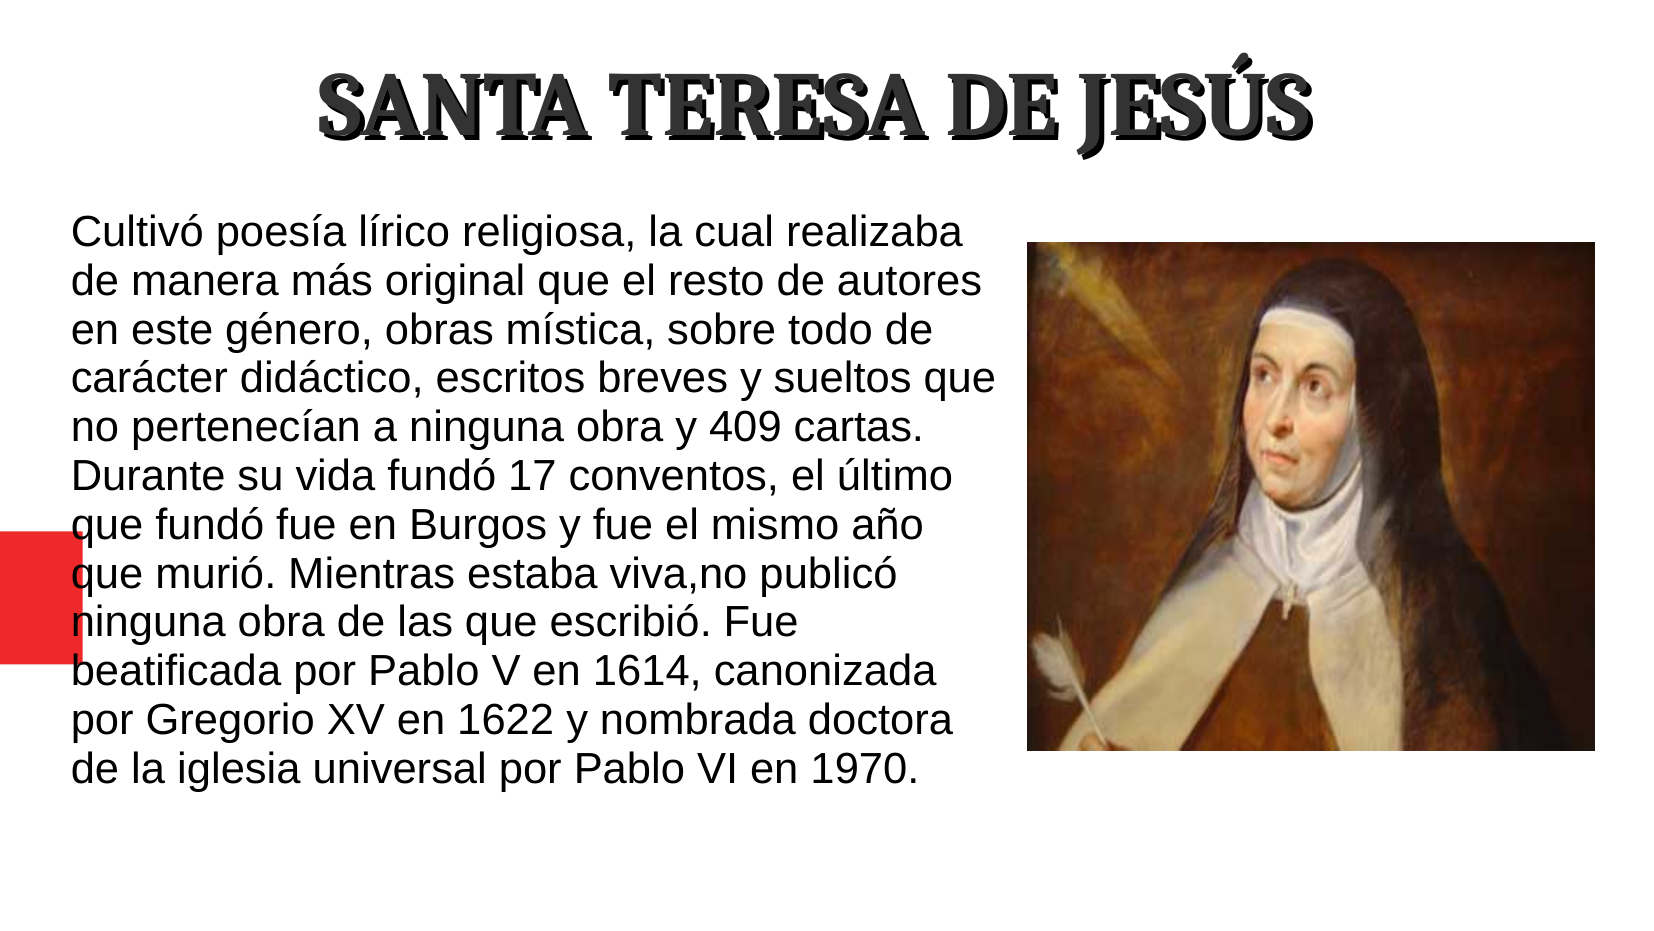

# SANTA TERESA DE JESÚS
Cultivó poesía lírico religiosa, la cual realizaba de manera más original que el resto de autores en este género, obras mística, sobre todo de carácter didáctico, escritos breves y sueltos que no pertenecían a ninguna obra y 409 cartas.
Durante su vida fundó 17 conventos, el último que fundó fue en Burgos y fue el mismo año que murió. Mientras estaba viva,no publicó ninguna obra de las que escribió. Fue beatificada por Pablo V en 1614, canonizada por Gregorio XV en 1622 y nombrada doctora de la iglesia universal por Pablo VI en 1970.